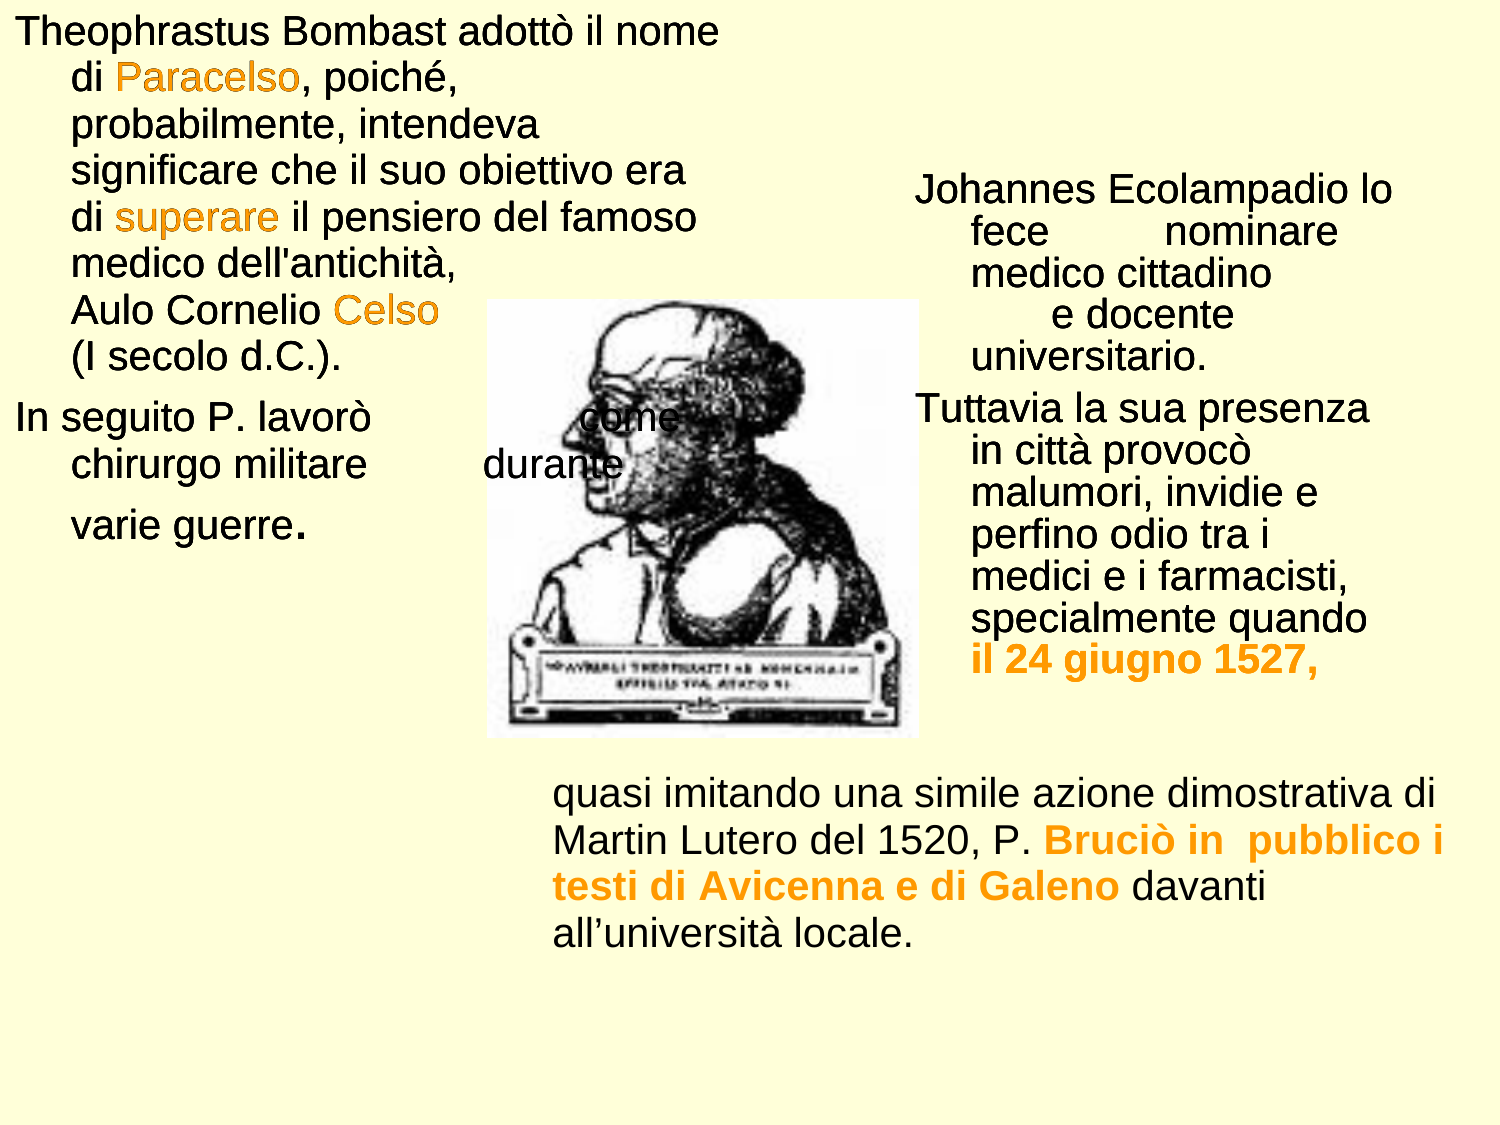

# Theophrastus Bombast adottò il nome di Paracelso, poiché, probabilmente, intendeva significare che il suo obiettivo era di superare il pensiero del famoso medico dell'antichità, Aulo Cornelio Celso (I secolo d.C.).
In seguito P. lavorò come chirurgo militare durante varie guerre.
Theophrastus Bombast adottò il nome di Paracelso, poiché, probabilmente, intendeva significare che il suo obiettivo era di superare il pensiero del famoso medico dell'antichità, Aulo Cornelio Celso (I secolo d.C.).
In seguito P. lavorò come chirurgo militare durante varie guerre.
Theophrastus Bombast adottò il nome di Paracelso, poiché, probabilmente, intendeva significare che il suo obiettivo era di superare il pensiero del famoso medico dell'antichità, Aulo Cornelio Celso (I secolo d.C.).
In seguito P. lavorò come chirurgo militare durante varie guerre.
Johannes Ecolampadio lo fece nominare medico cittadino e docente universitario.
Tuttavia la sua presenza in città provocò malumori, invidie e perfino odio tra i medici e i farmacisti, specialmente quando il 24 giugno 1527,
Johannes Ecolampadio lo fece nominare medico cittadino e docente universitario.
Tuttavia la sua presenza in città provocò malumori, invidie e perfino odio tra i medici e i farmacisti, specialmente quando il 24 giugno 1527,
Johannes Ecolampadio lo fece nominare medico cittadino e docente universitario.
Tuttavia la sua presenza in città provocò malumori, invidie e perfino odio tra i medici e i farmacisti, specialmente quando il 24 giugno 1527,
quasi imitando una simile azione dimostrativa di Martin Lutero del 1520, P. Bruciò in pubblico i testi di Avicenna e di Galeno davanti all’università locale.